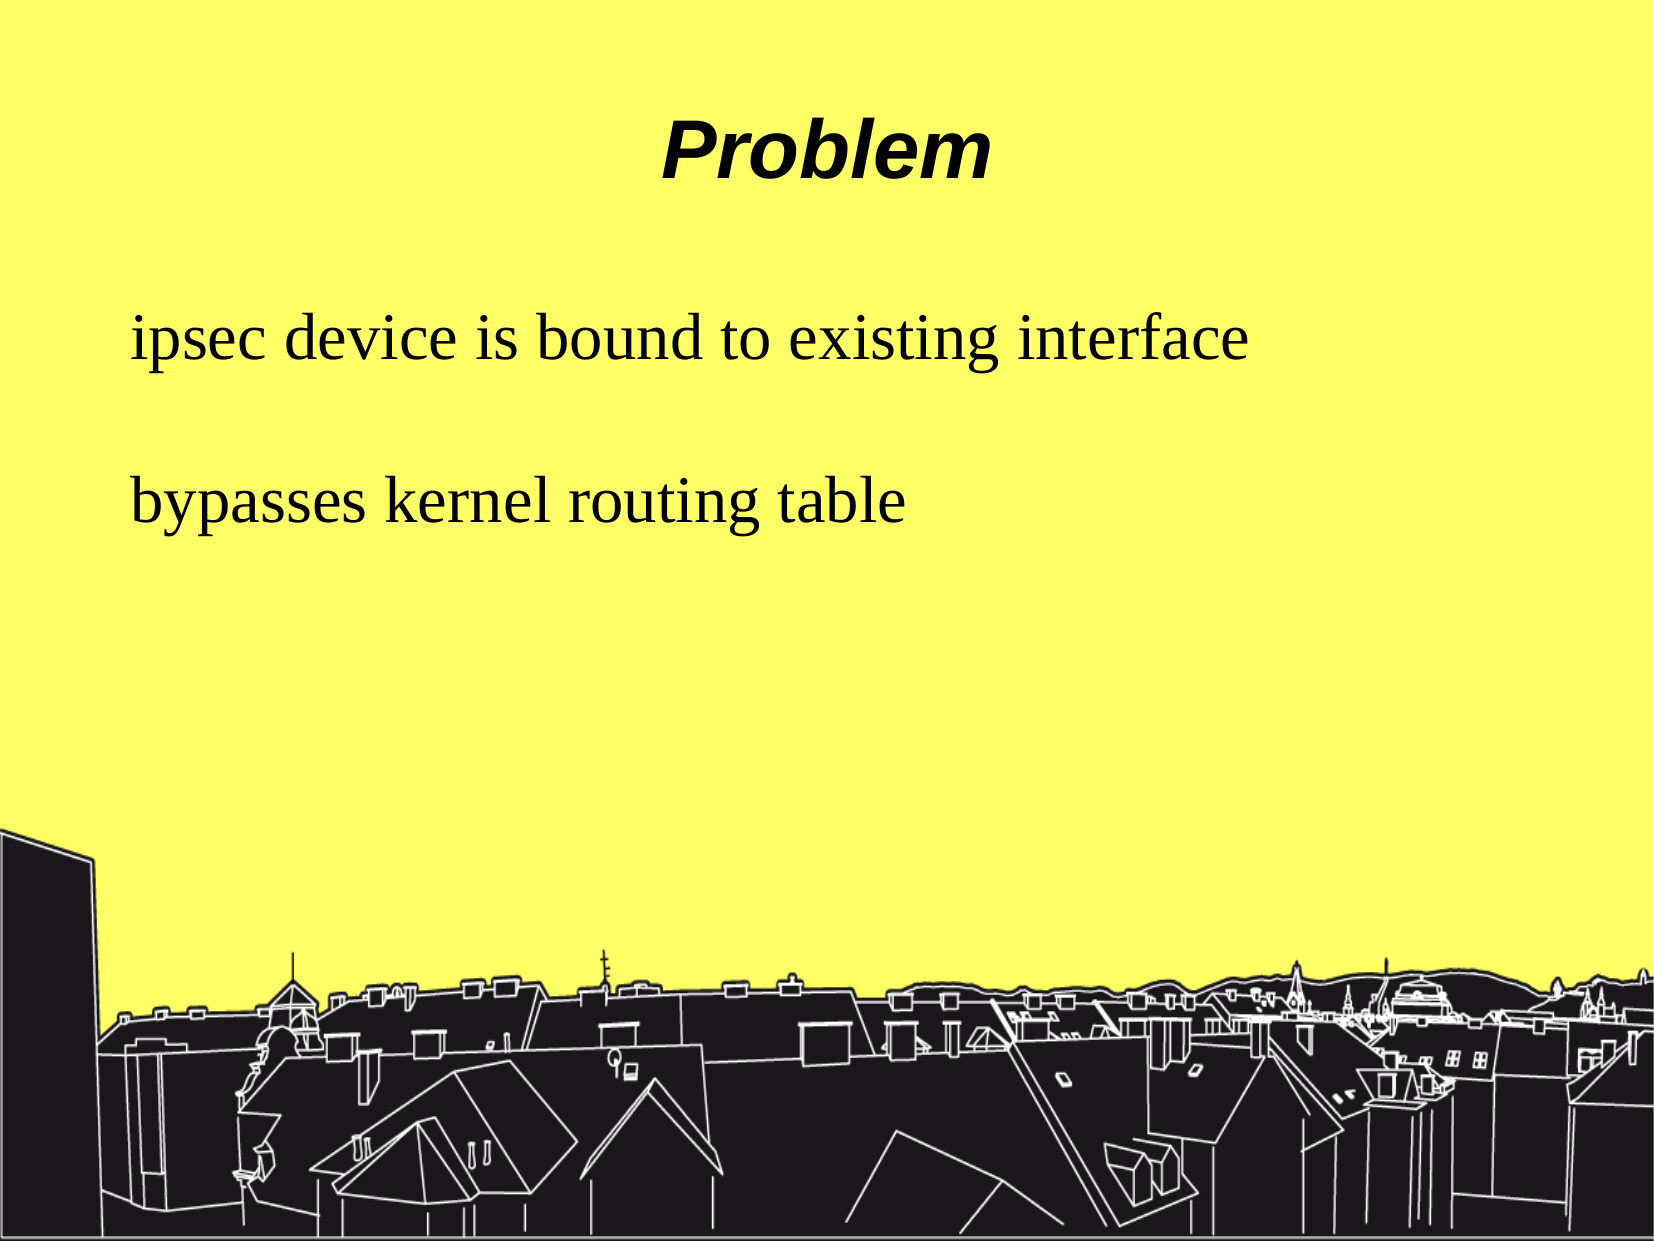

# Problem
ipsec device is bound to existing interface
bypasses kernel routing table